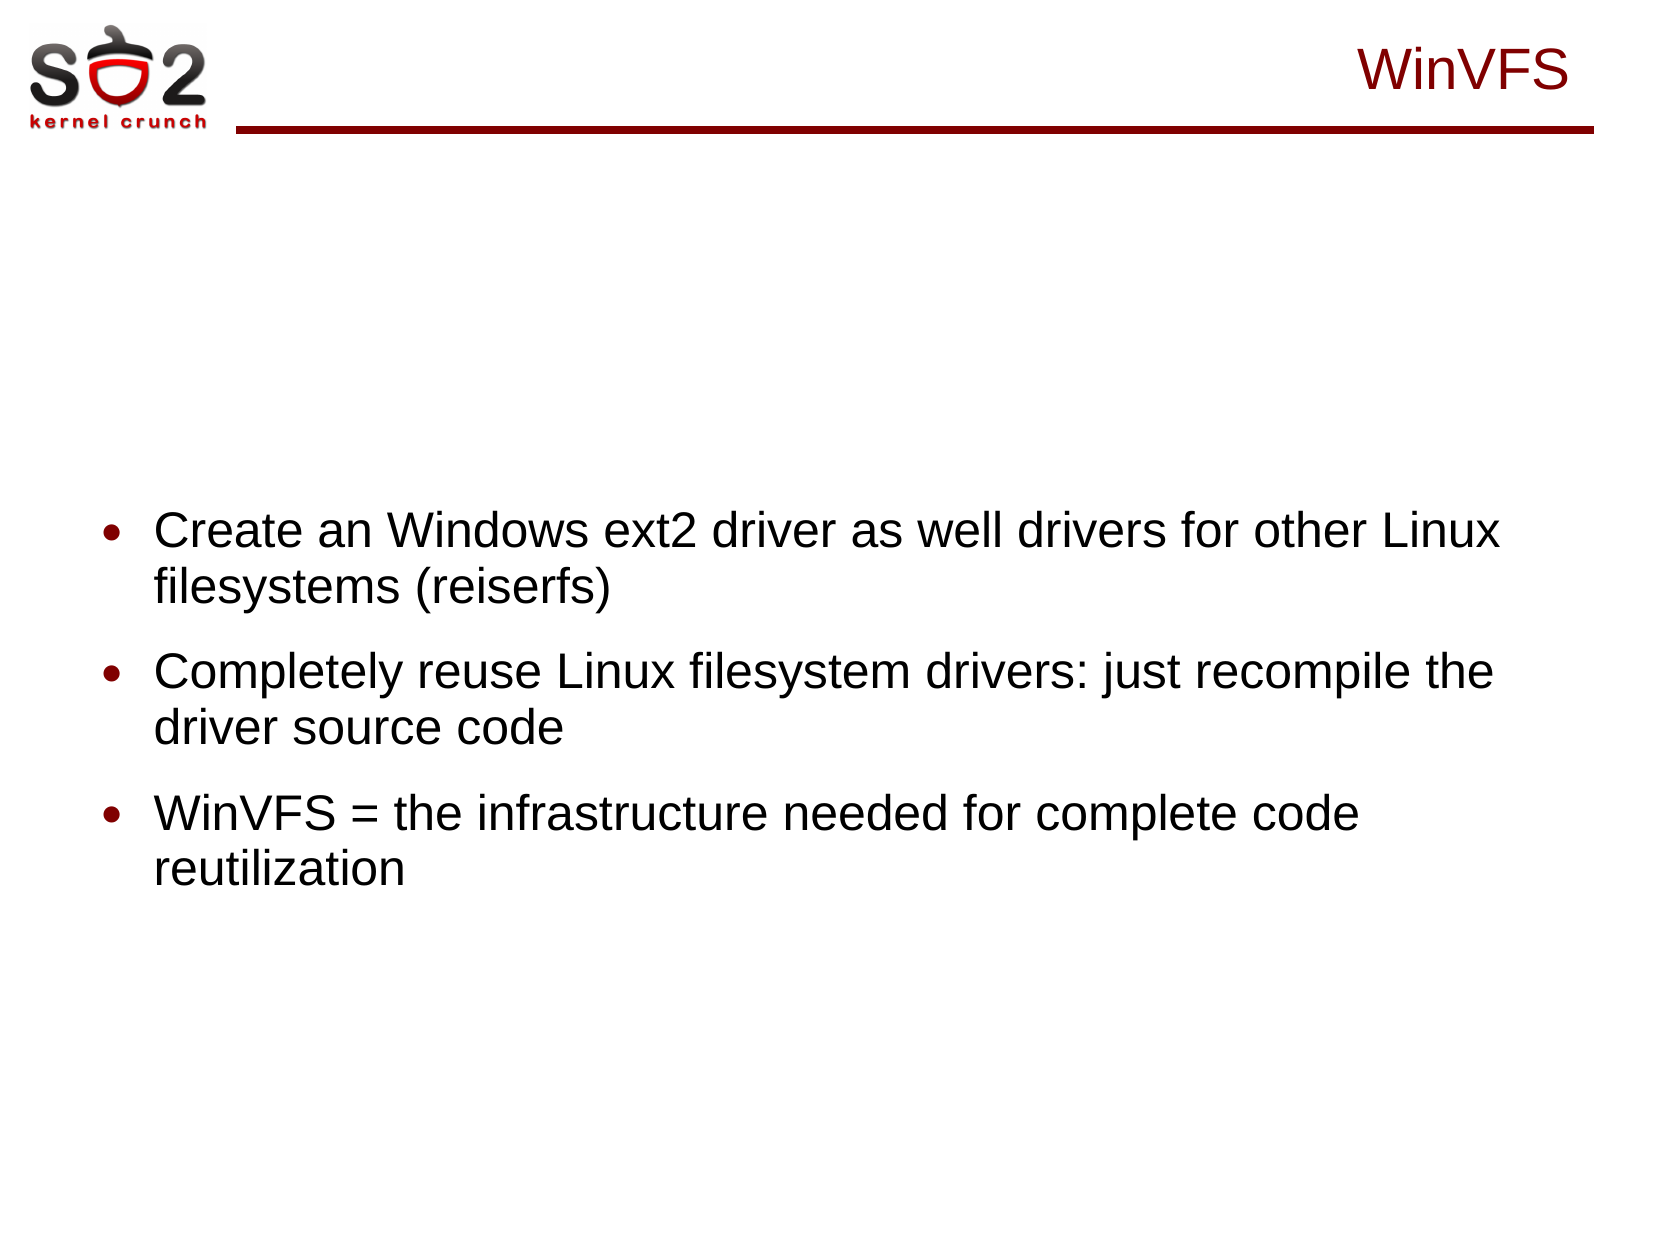

# WinVFS
Create an Windows ext2 driver as well drivers for other Linux filesystems (reiserfs)
Completely reuse Linux filesystem drivers: just recompile the driver source code
WinVFS = the infrastructure needed for complete code reutilization